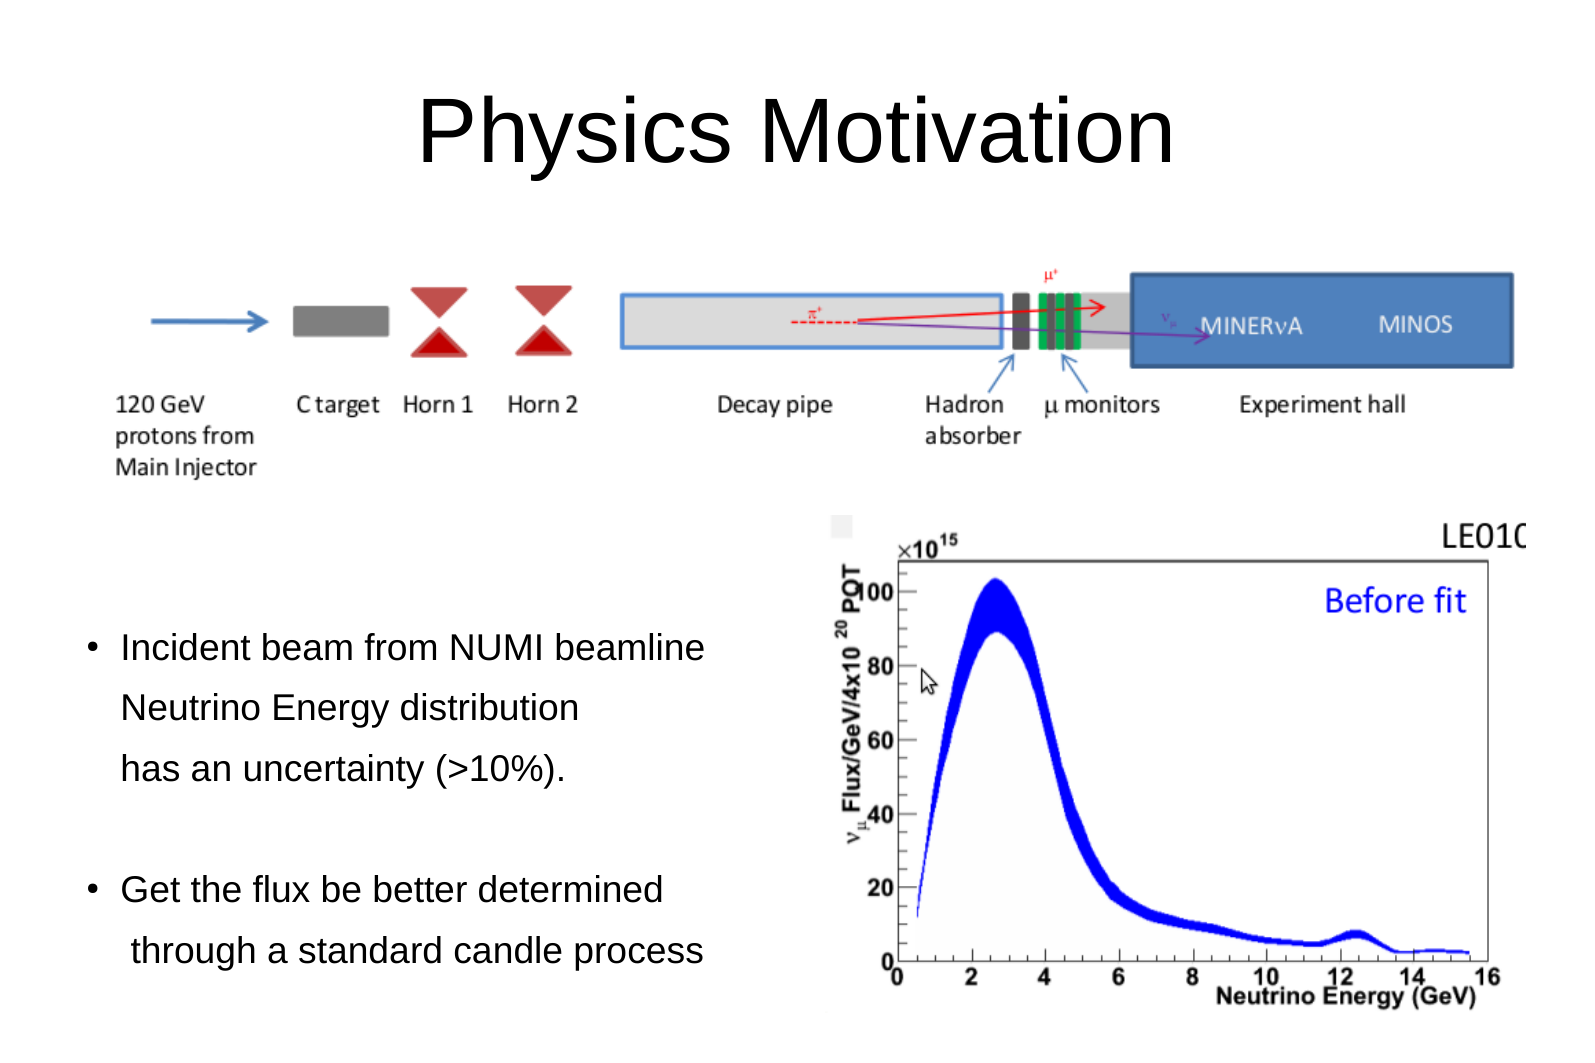

# Physics Motivation
Incident beam from NUMI beamline
Neutrino Energy distribution
has an uncertainty (>10%).
Get the flux be better determined
 through a standard candle process